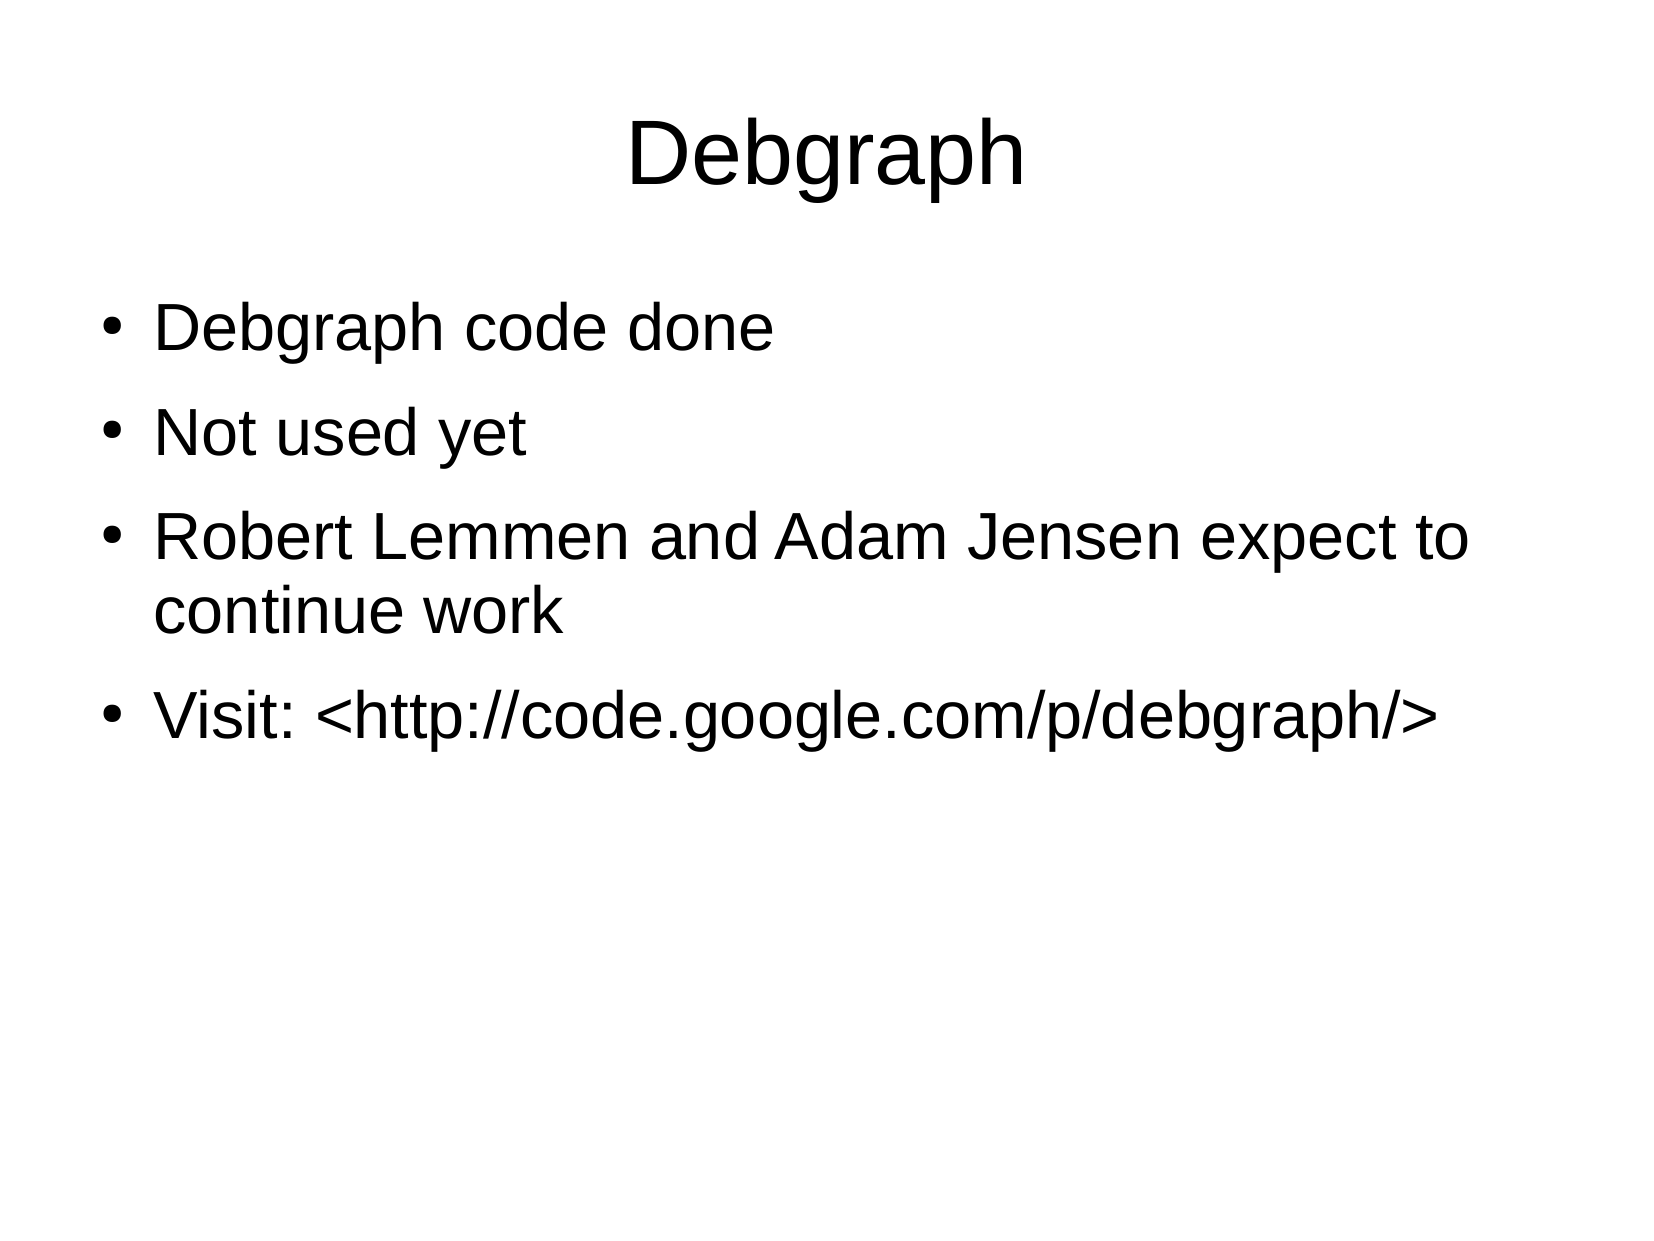

# Debgraph
Debgraph code done
Not used yet
Robert Lemmen and Adam Jensen expect to continue work
Visit: <http://code.google.com/p/debgraph/>